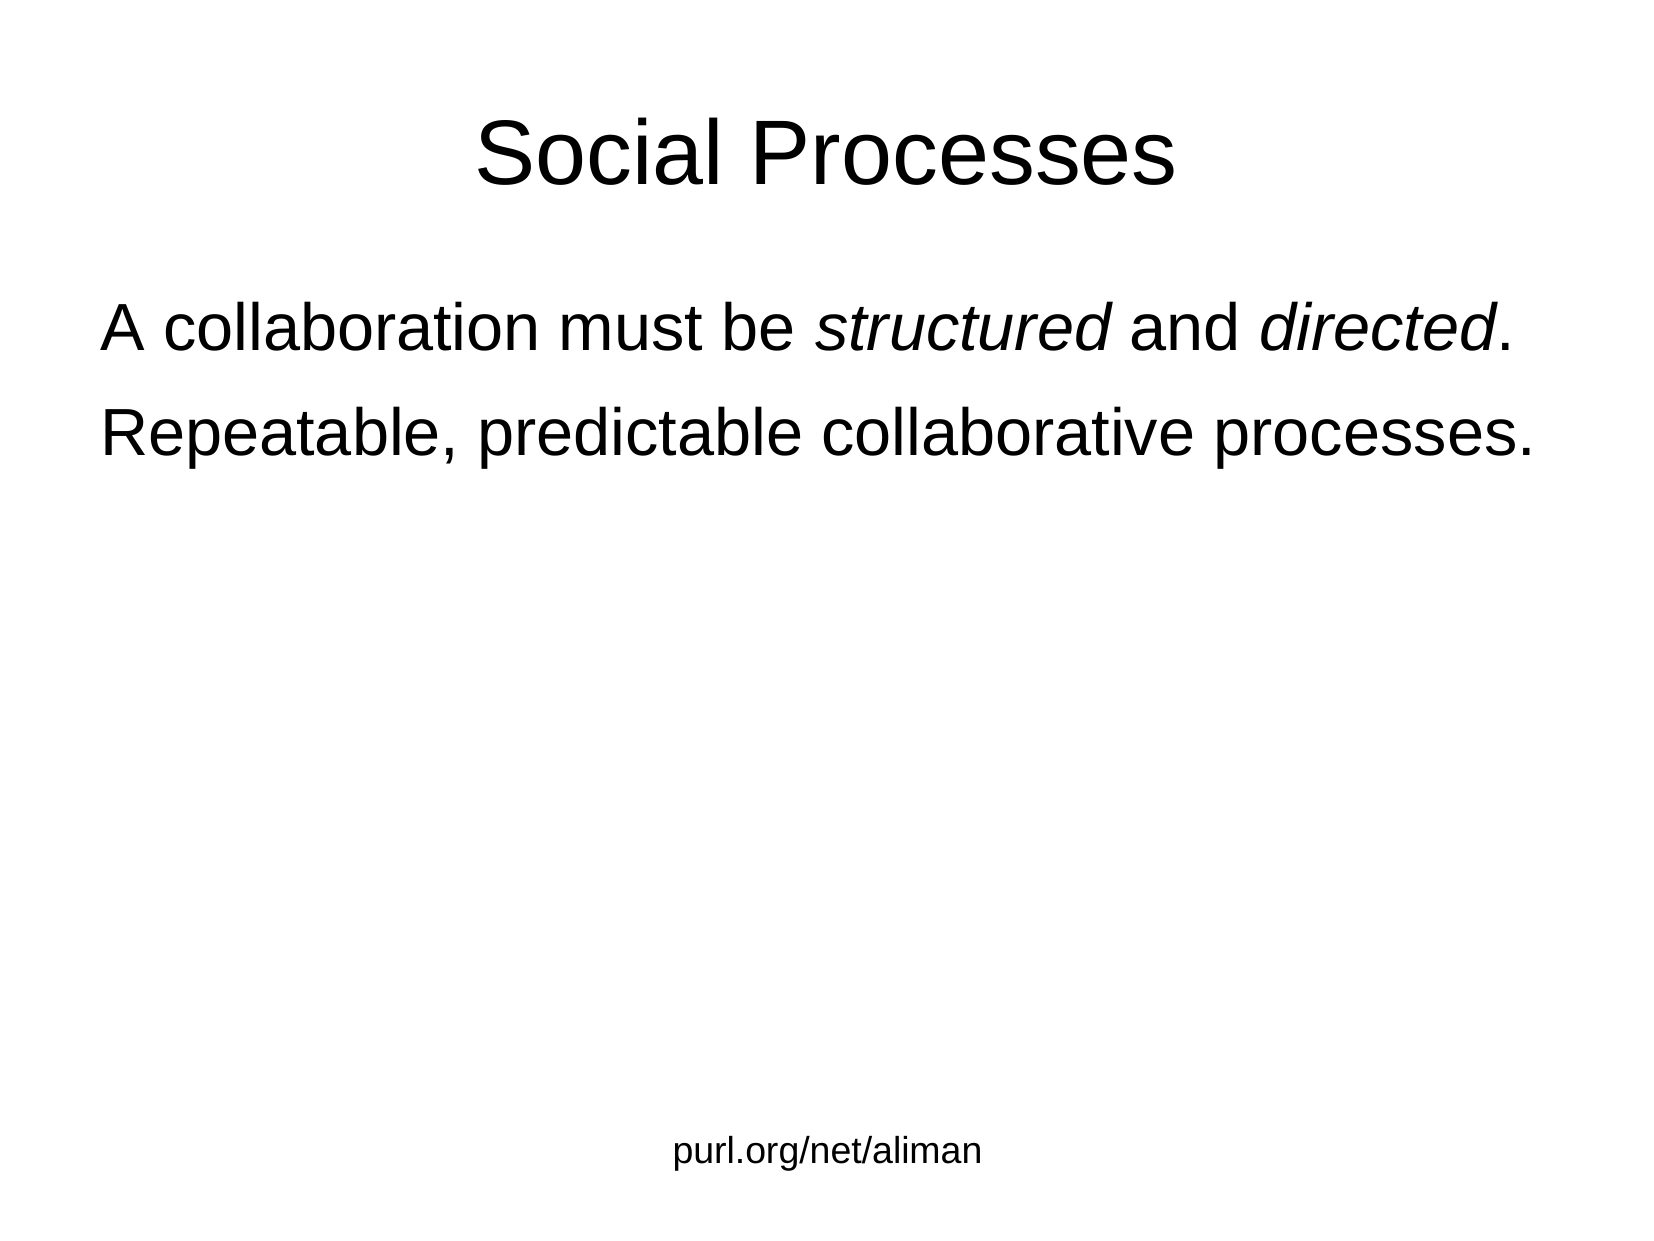

# Social Processes
A collaboration must be structured and directed.
Repeatable, predictable collaborative processes.